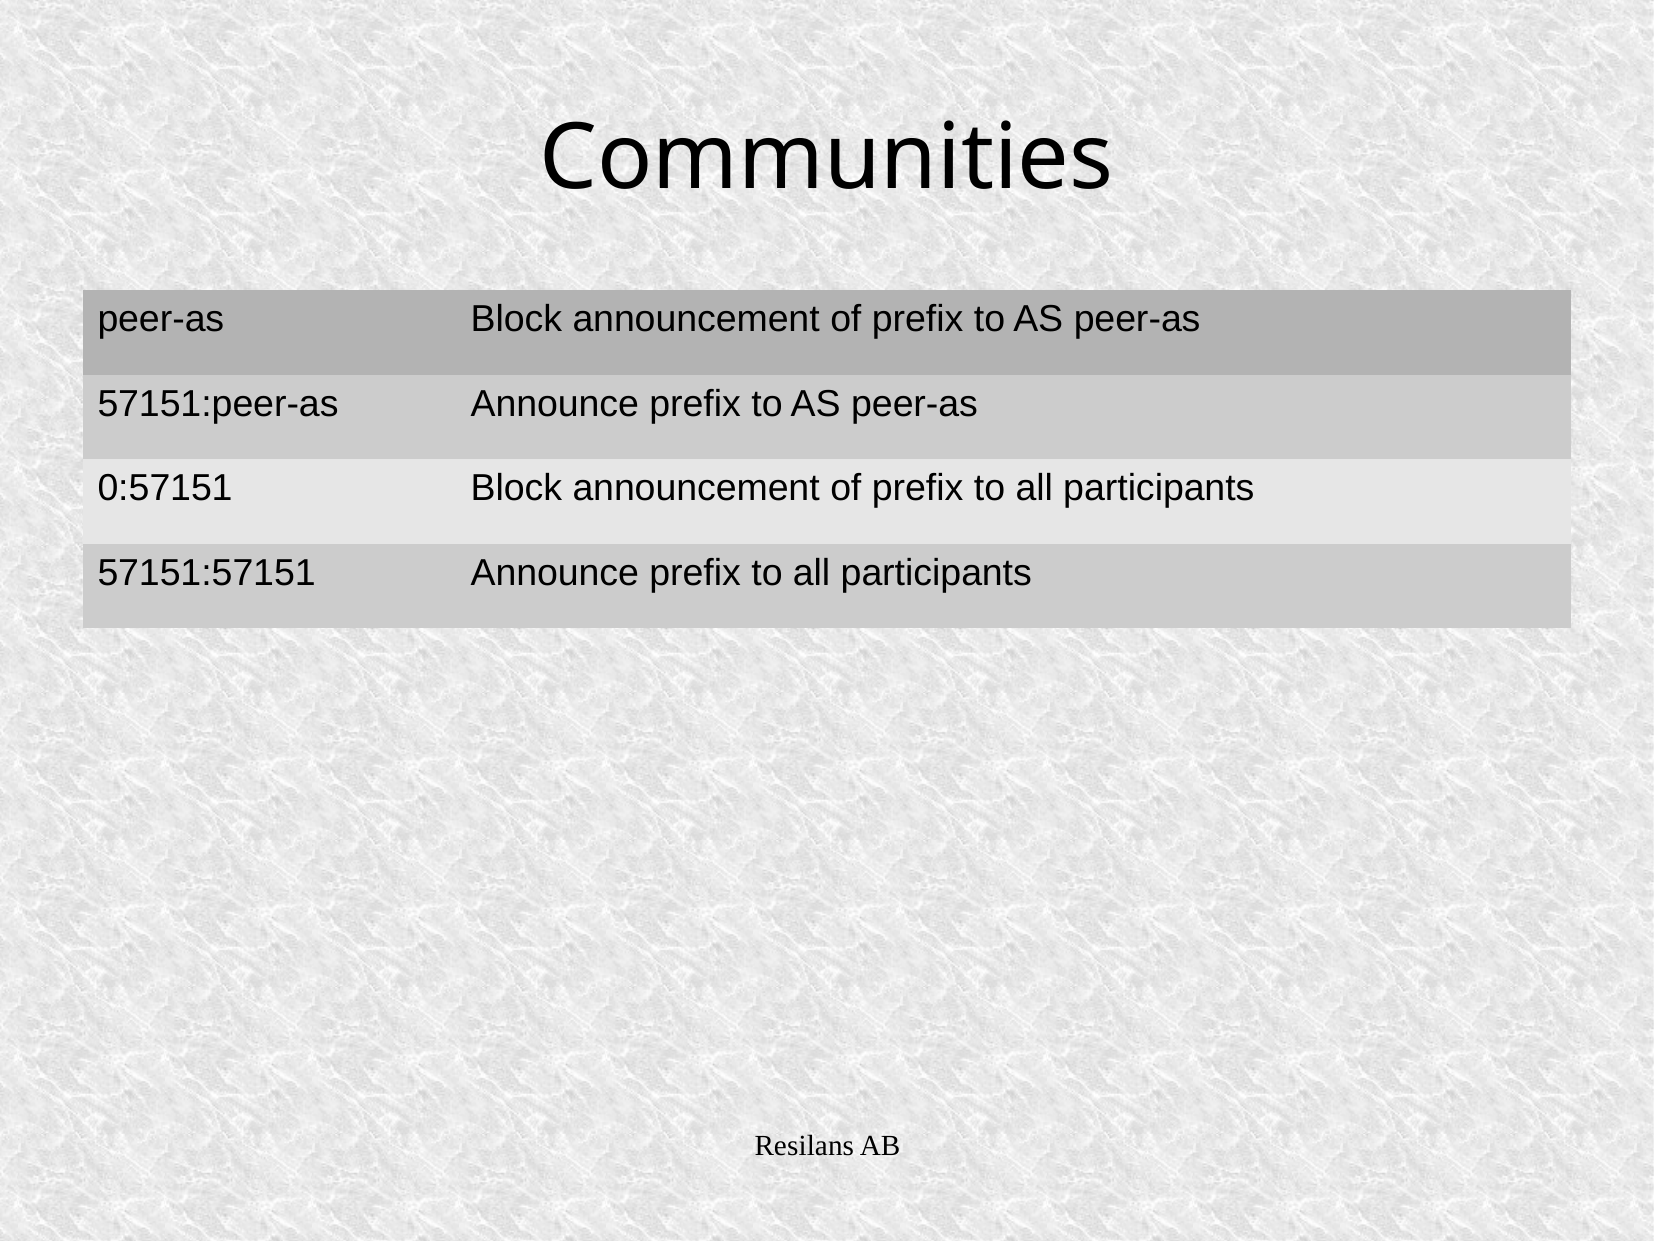

# Communities
| peer-as | Block announcement of prefix to AS peer-as |
| --- | --- |
| 57151:peer-as | Announce prefix to AS peer-as |
| 0:57151 | Block announcement of prefix to all participants |
| 57151:57151 | Announce prefix to all participants |
Resilans AB